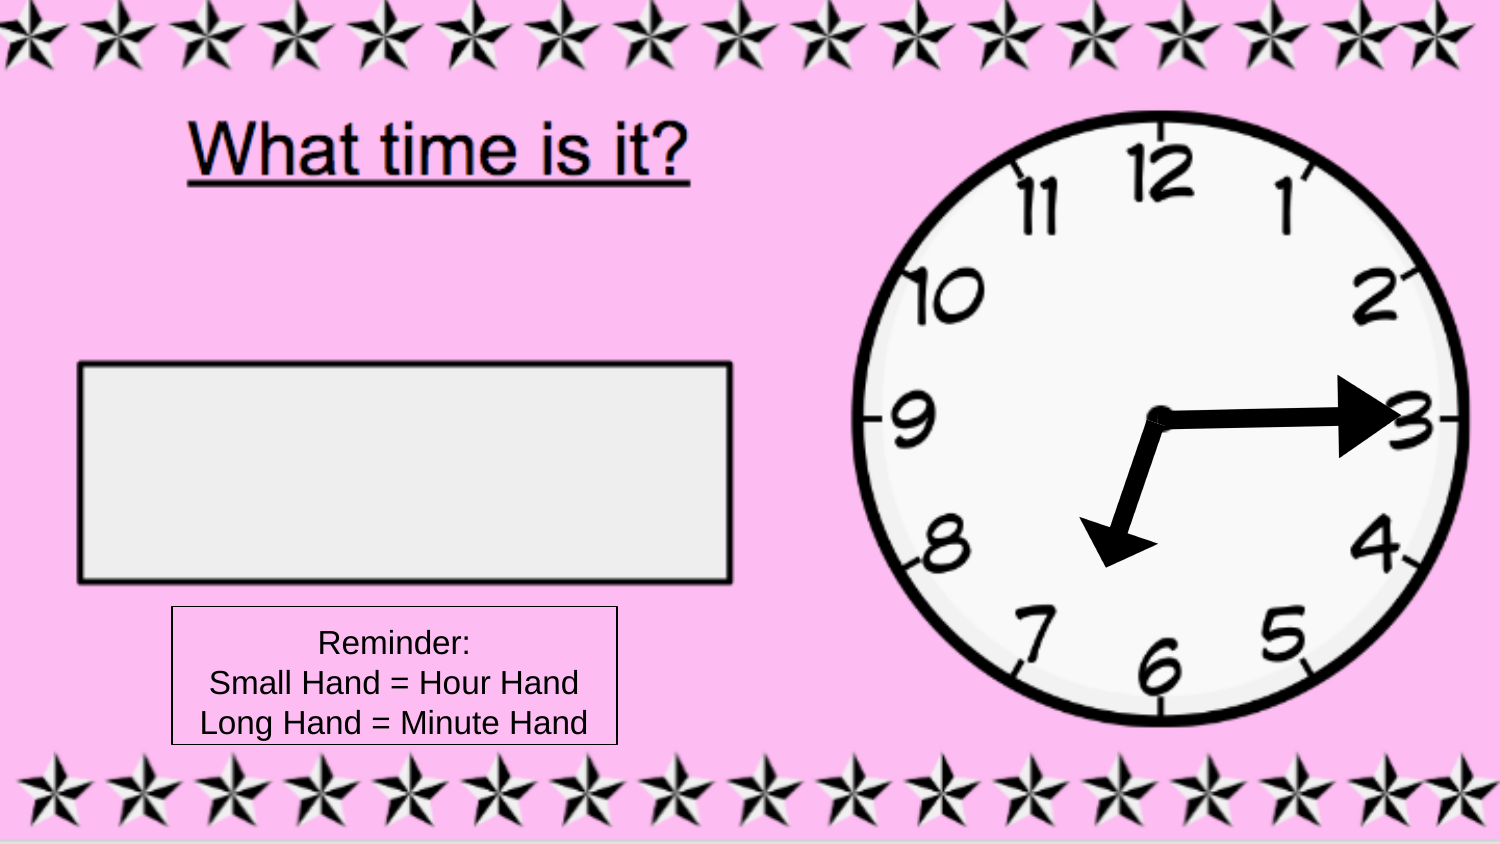

6:30
Reminder:
Small Hand = Hour Hand
Long Hand = Minute Hand